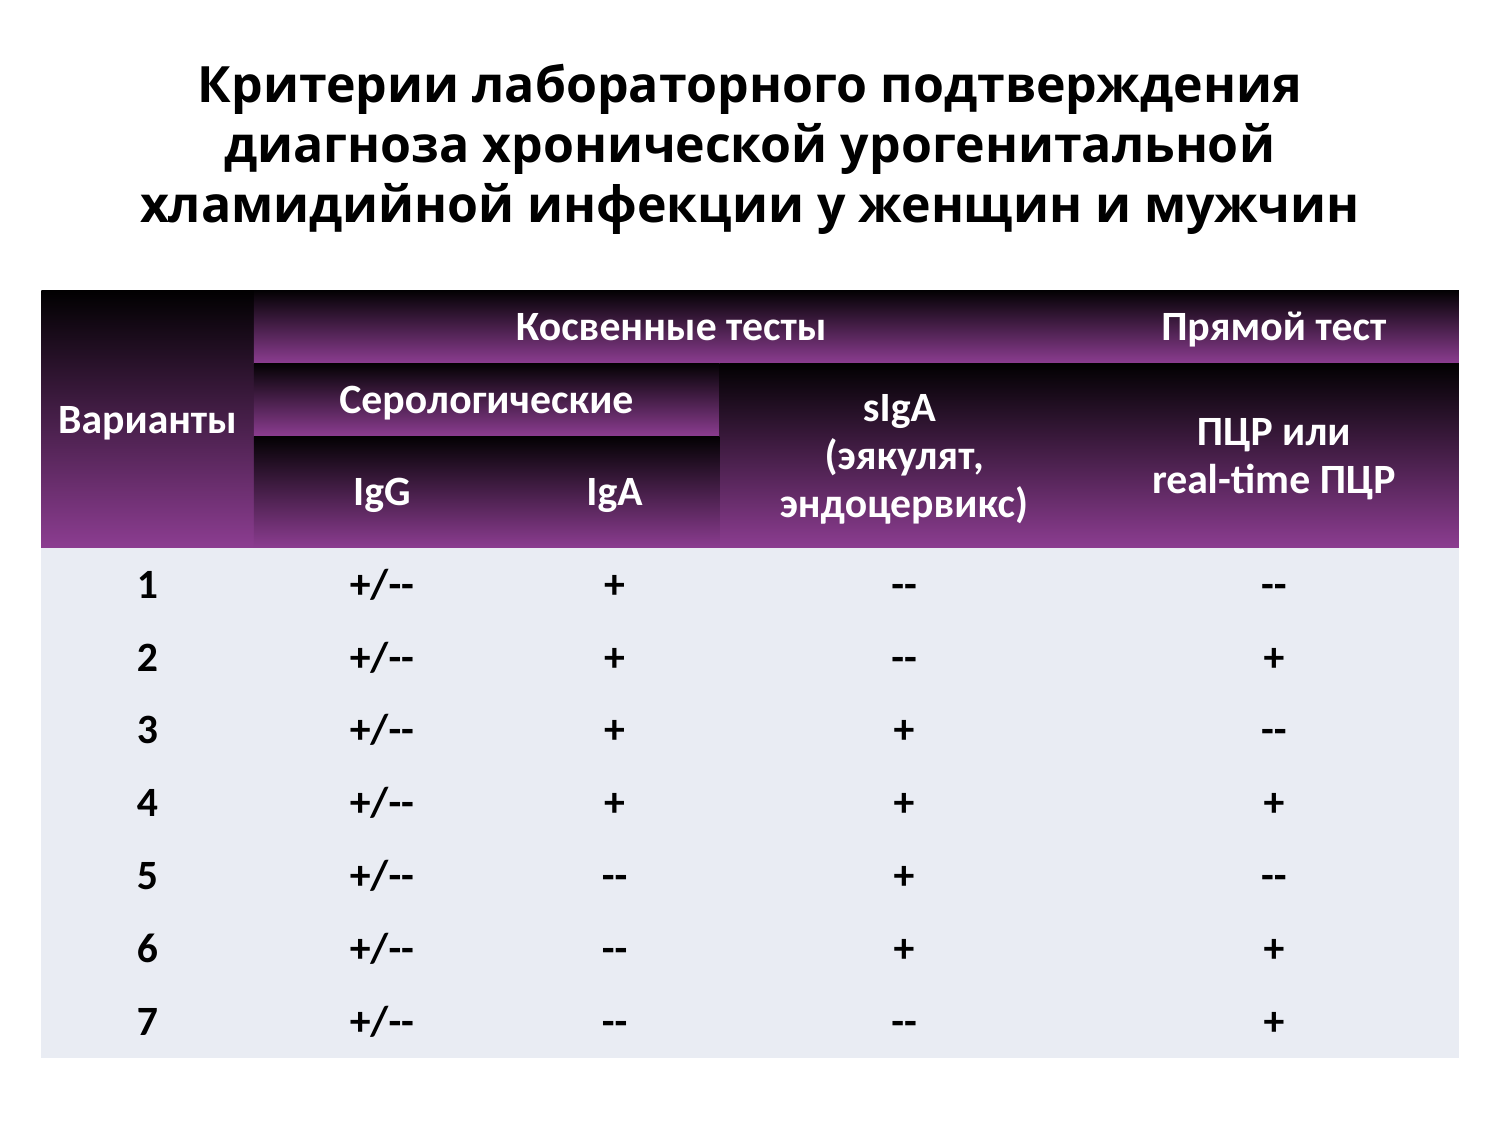

# Критерии лабораторного подтверждения диагноза хронической урогенитальной хламидийной инфекции у женщин и мужчин
| Варианты | Косвенные тесты | | | Прямой тест |
| --- | --- | --- | --- | --- |
| | Серологические | | sIgA (эякулят, эндоцервикс) | ПЦР или real-time ПЦР |
| | IgG | IgA | | |
| 1 | +/-- | + | -- | -- |
| 2 | +/-- | + | -- | + |
| 3 | +/-- | + | + | -- |
| 4 | +/-- | + | + | + |
| 5 | +/-- | -- | + | -- |
| 6 | +/-- | -- | + | + |
| 7 | +/-- | -- | -- | + |